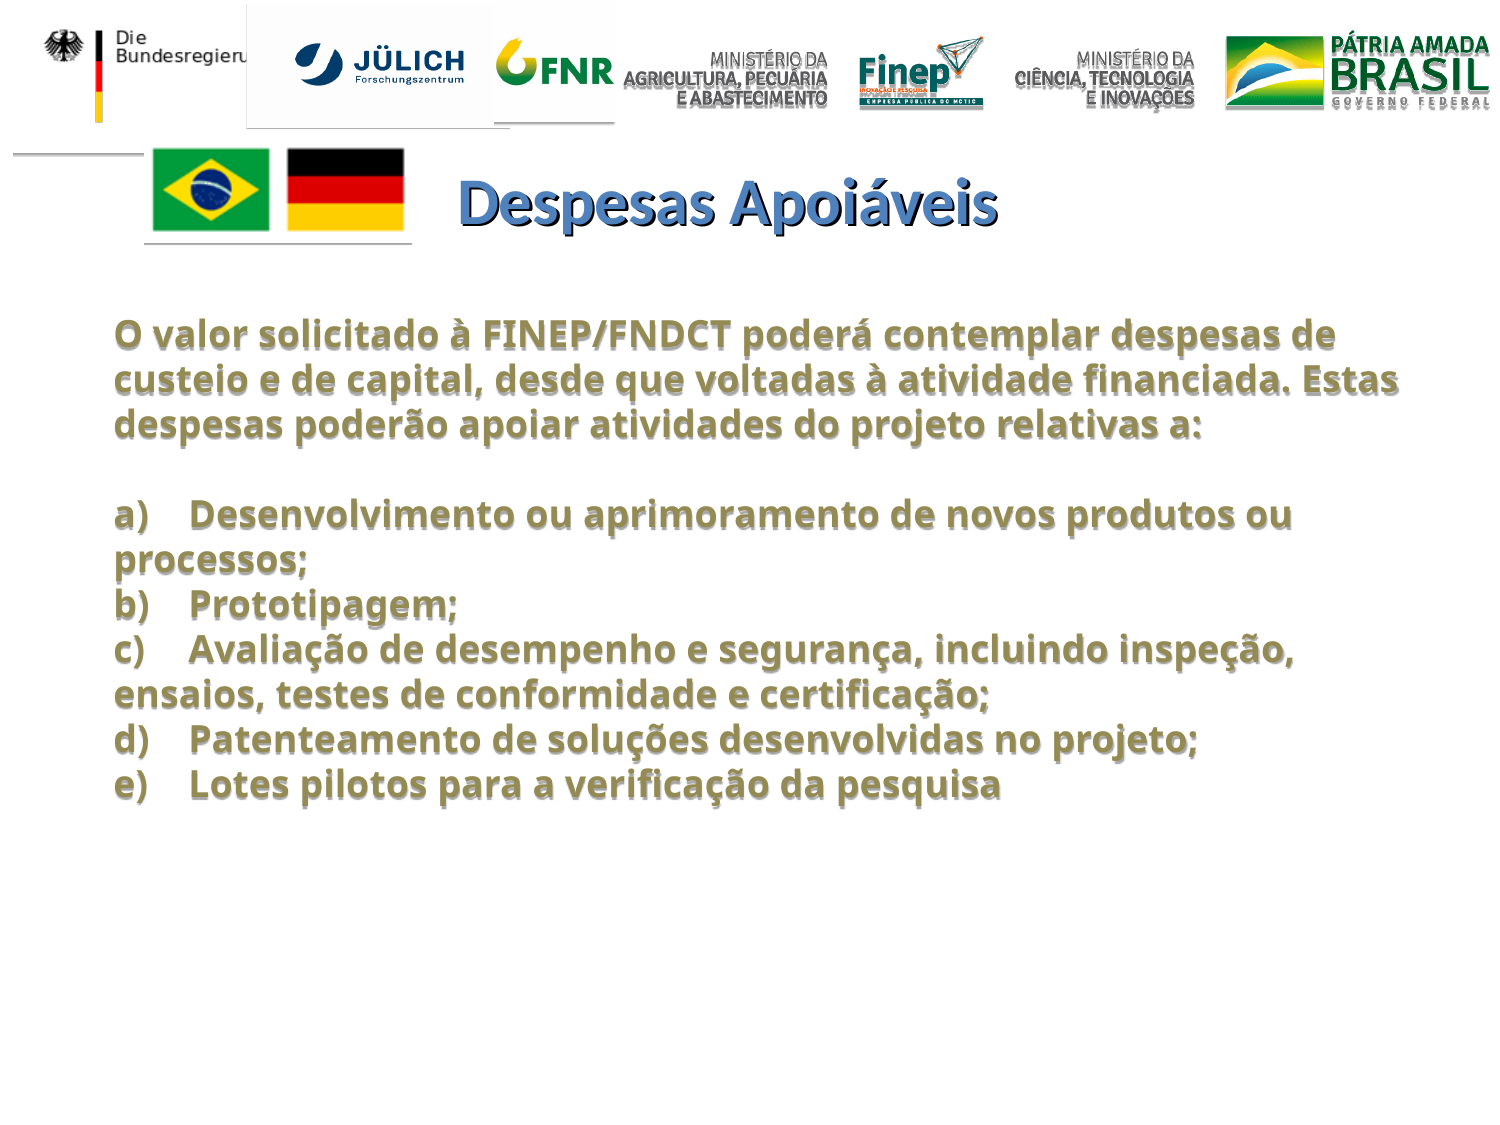

Despesas Apoiáveis
# O valor solicitado à FINEP/FNDCT poderá contemplar despesas de custeio e de capital, desde que voltadas à atividade financiada. Estas despesas poderão apoiar atividades do projeto relativas a:   a)	Desenvolvimento ou aprimoramento de novos produtos ou processos; b)	Prototipagem; c)	Avaliação de desempenho e segurança, incluindo inspeção, ensaios, testes de conformidade e certificação; d)	Patenteamento de soluções desenvolvidas no projeto; e)	Lotes pilotos para a verificação da pesquisa